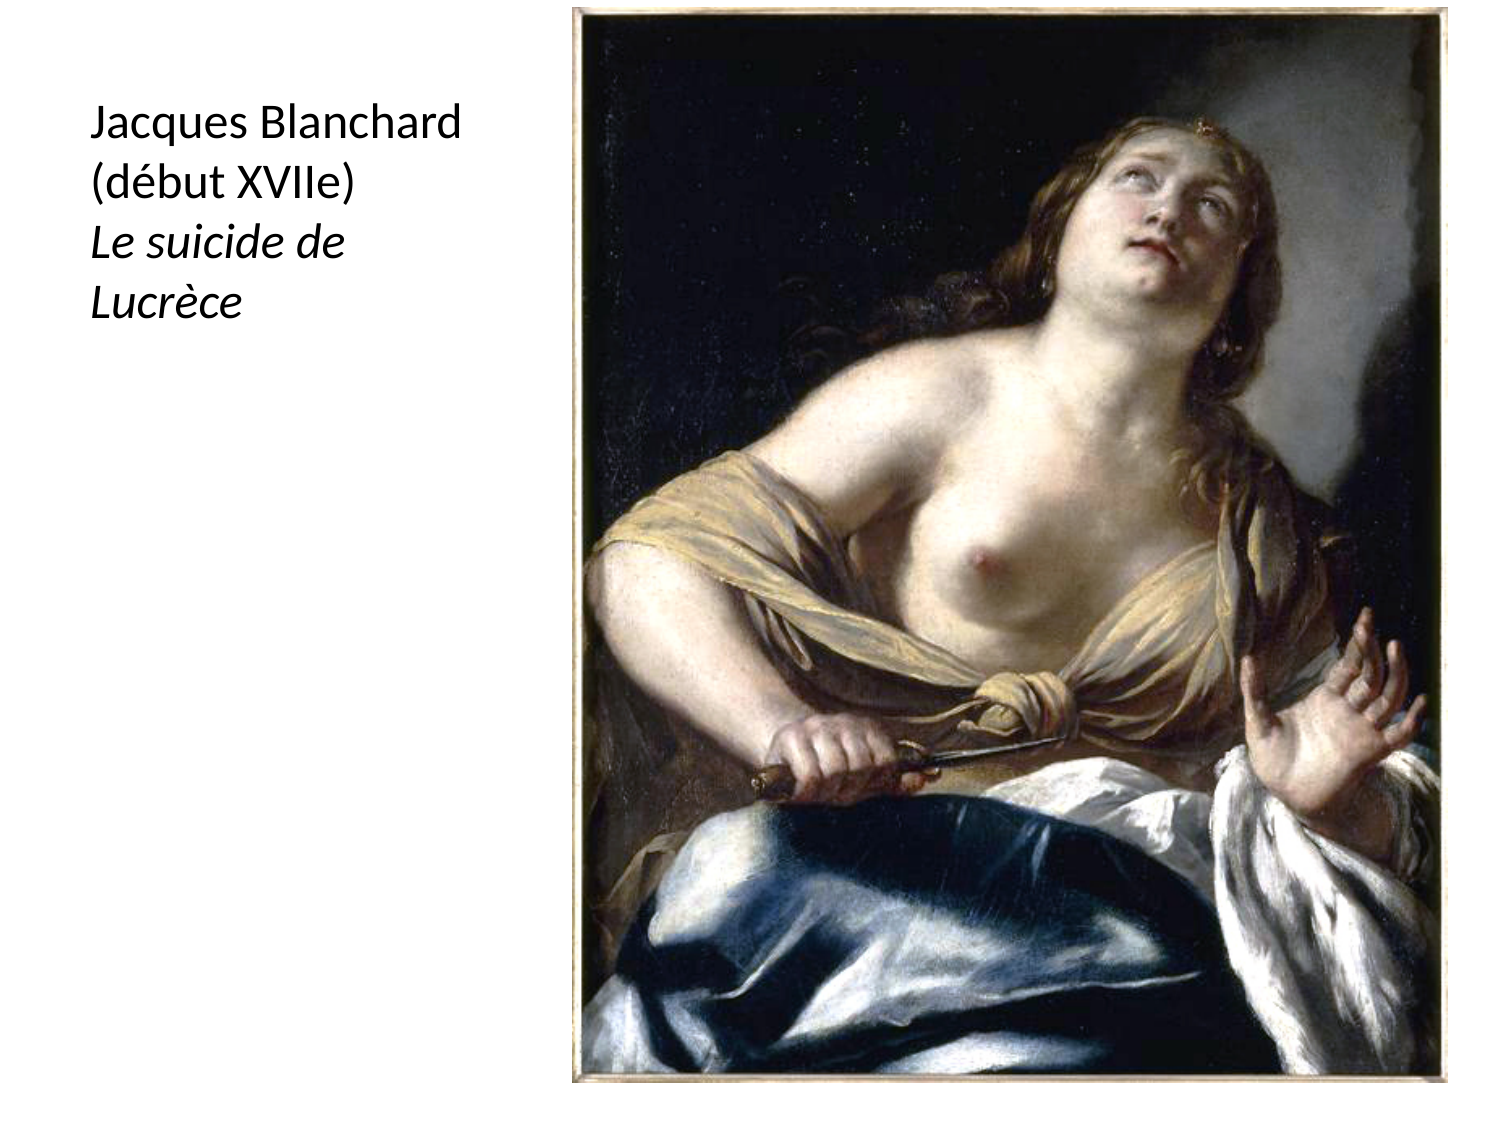

# Jacques Blanchard (début XVIIe) Le suicide de Lucrèce